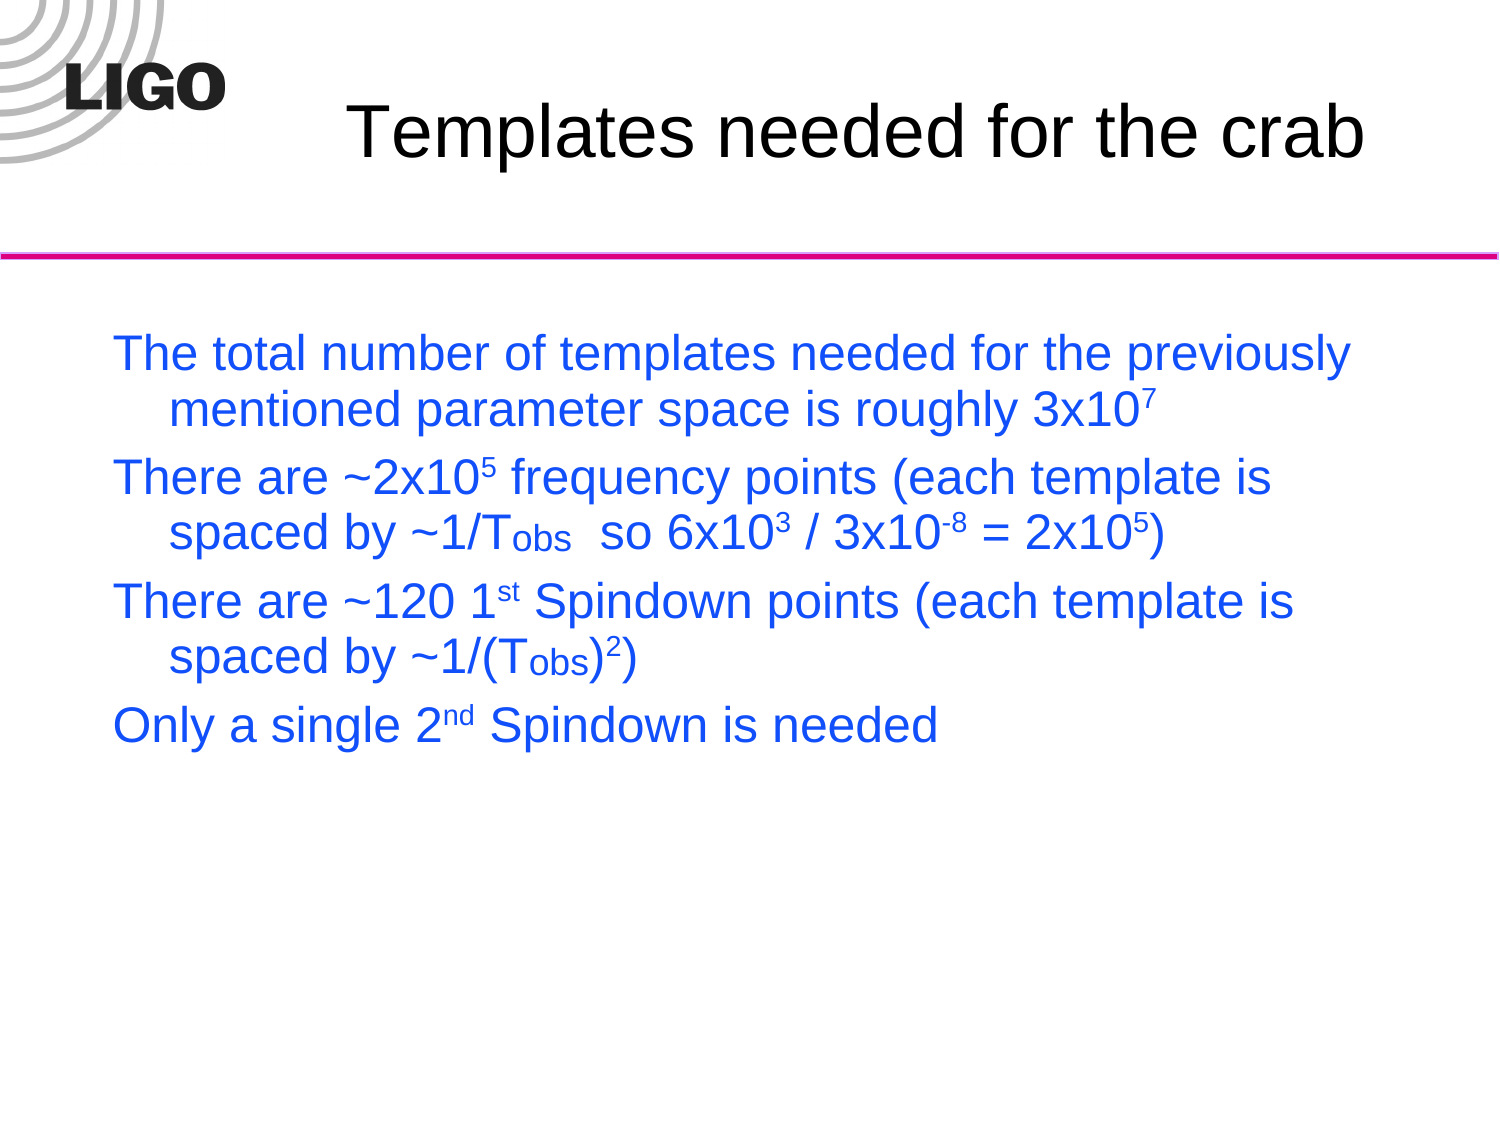

# Templates needed for the crab
The total number of templates needed for the previously mentioned parameter space is roughly 3x107
There are ~2x105 frequency points (each template is spaced by ~1/Tobs so 6x103 / 3x10-8 = 2x105)
There are ~120 1st Spindown points (each template is spaced by ~1/(Tobs)2)
Only a single 2nd Spindown is needed